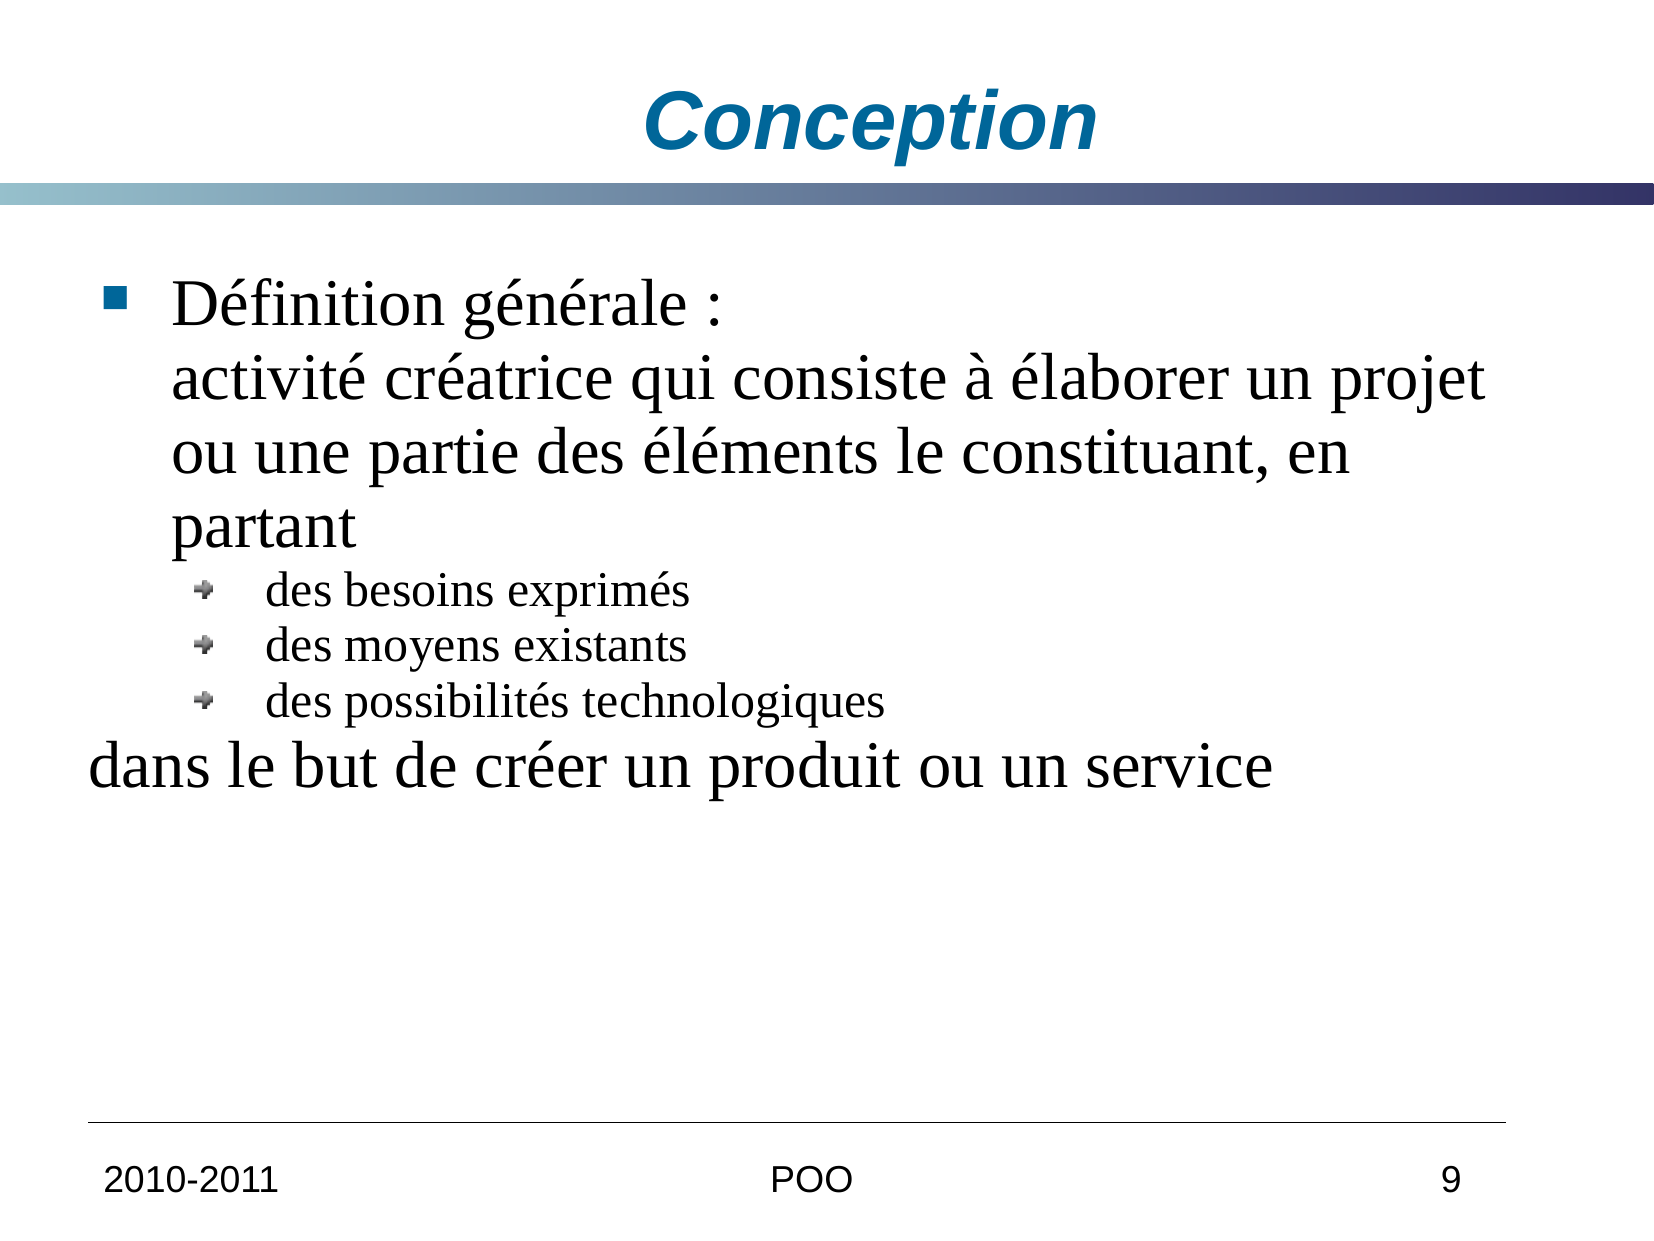

# Conception
Définition générale :
activité créatrice qui consiste à élaborer un projet ou une partie des éléments le constituant, en partant
des besoins exprimés
des moyens existants
des possibilités technologiques
dans le but de créer un produit ou un service